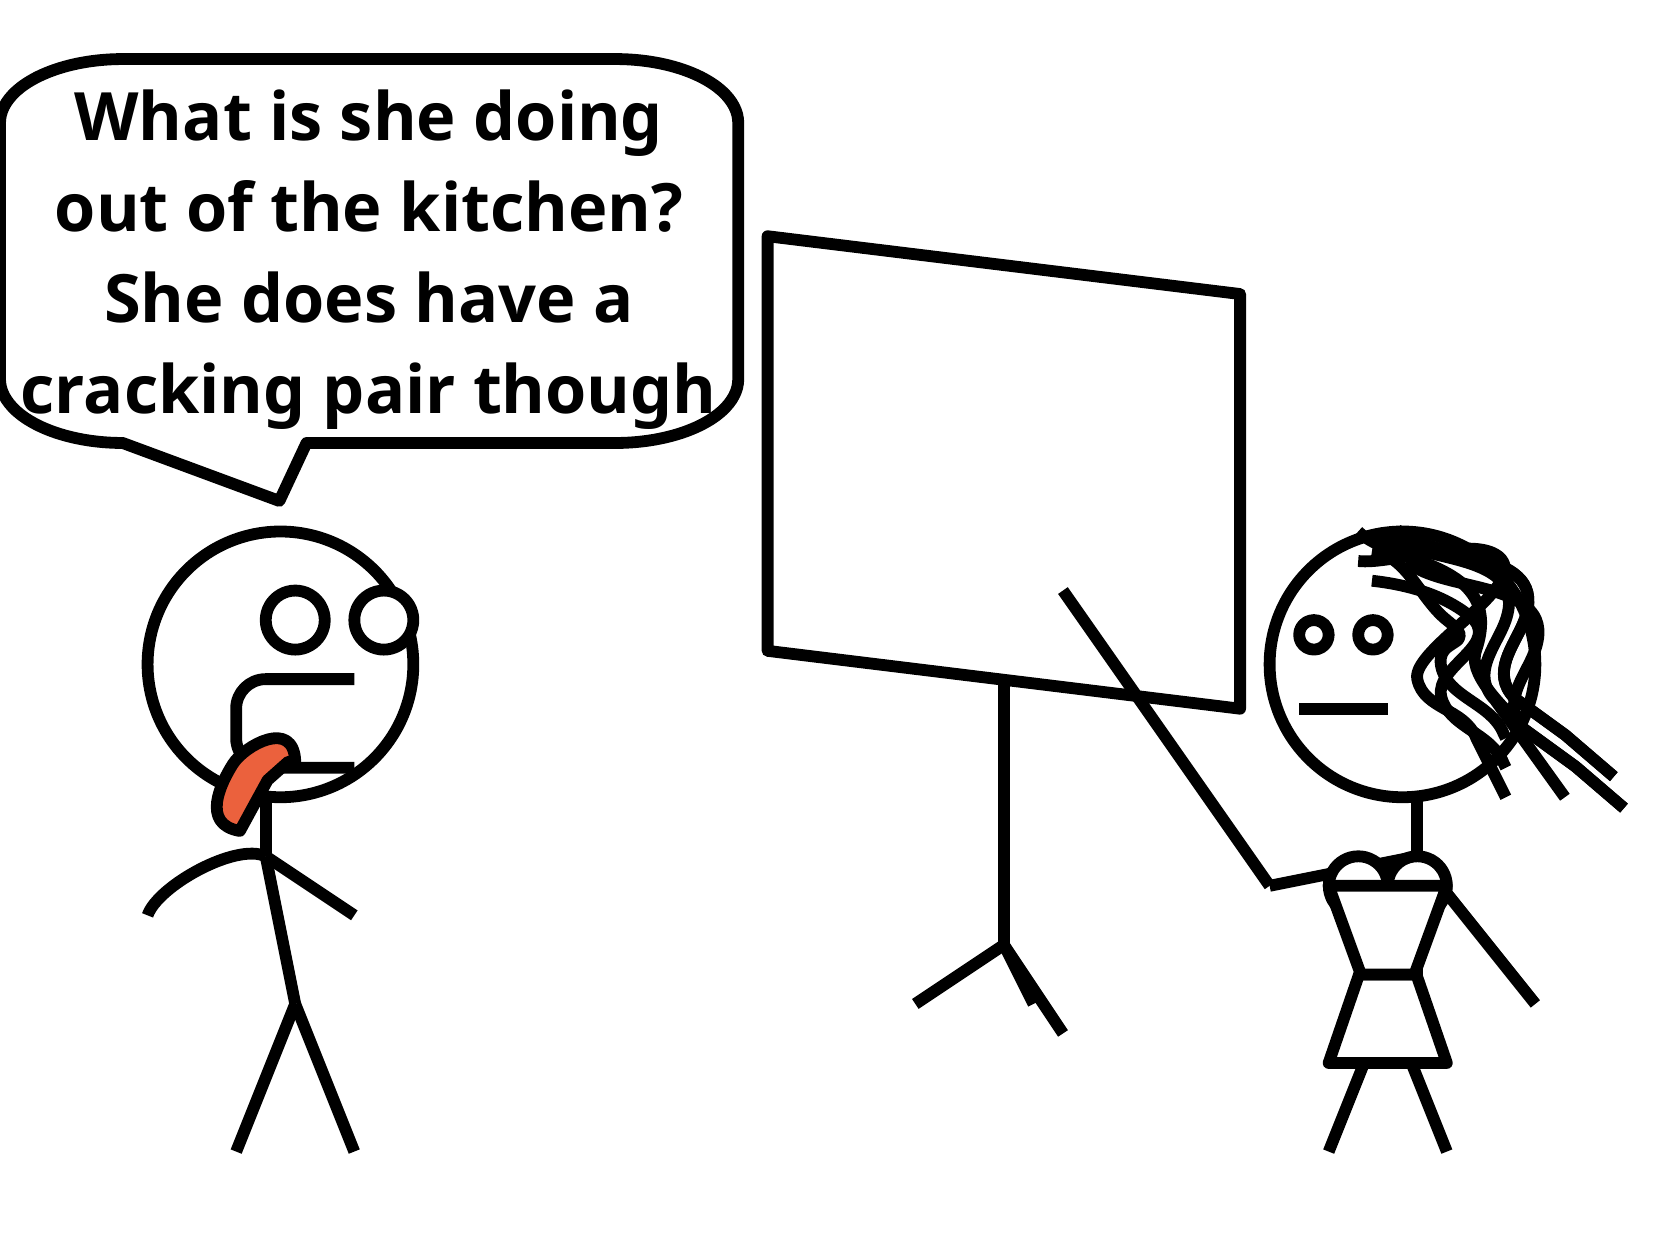

What is she doing
out of the kitchen?
She does have a
cracking pair though